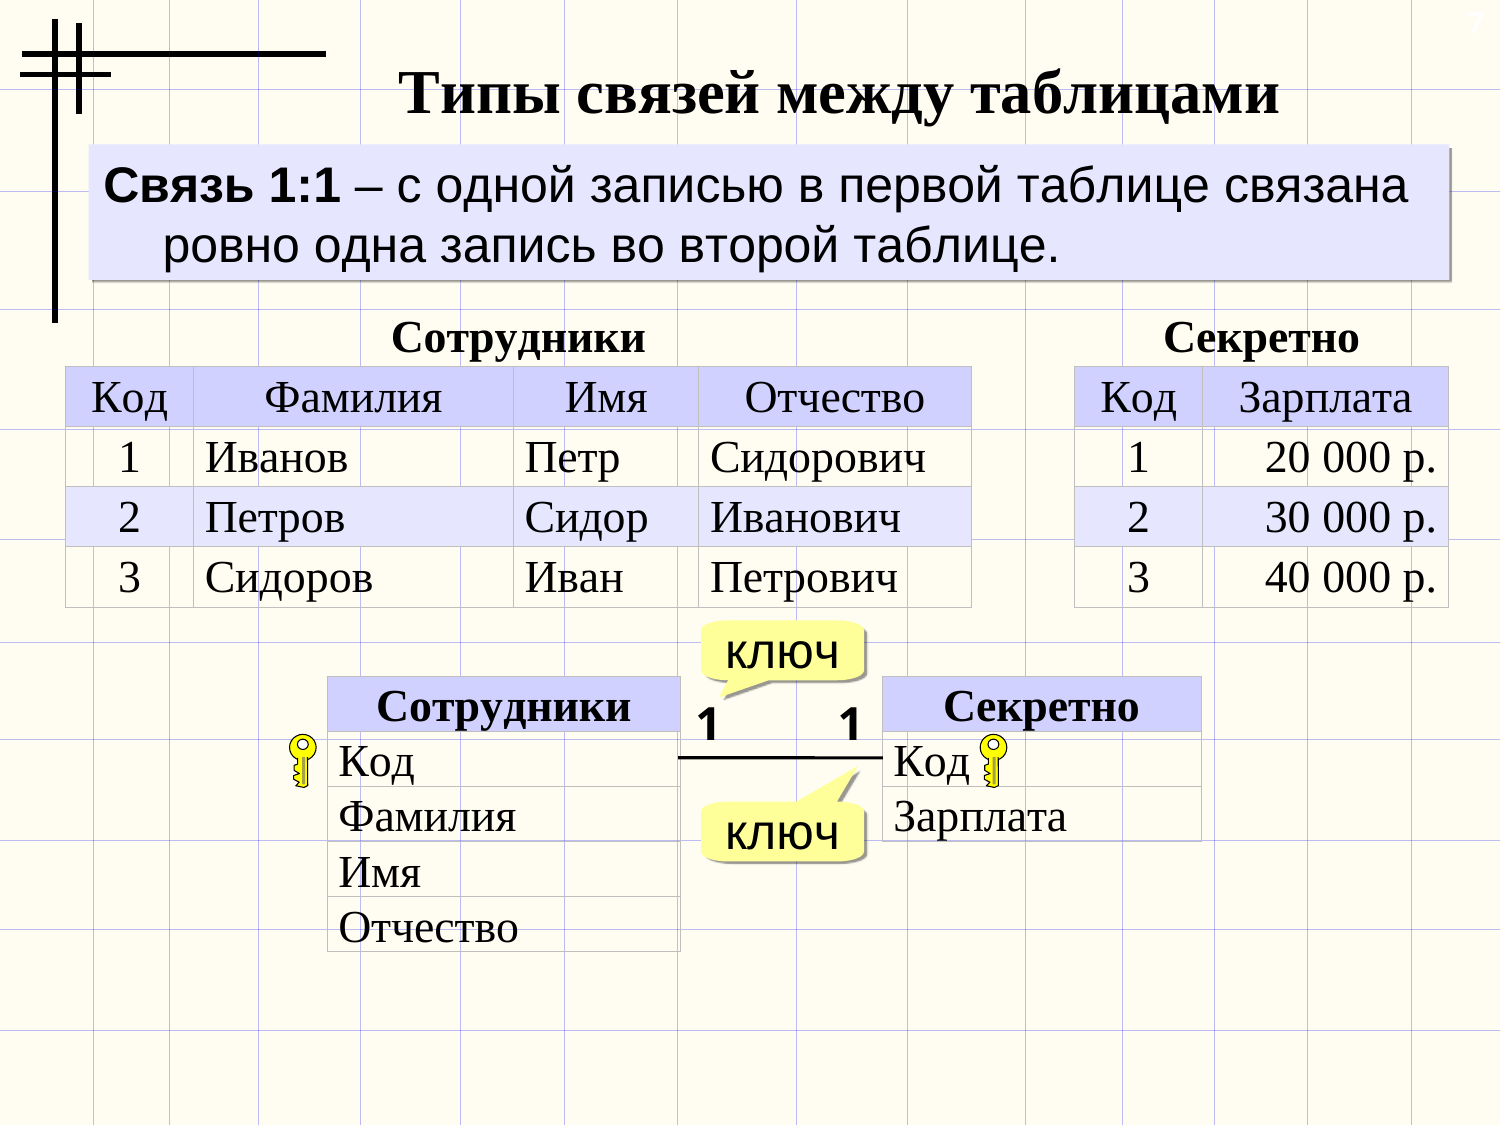

# Типы связей между таблицами
Связь 1:1 – с одной записью в первой таблице связана ровно одна запись во второй таблице.
| Сотрудники | | | | | Секретно | |
| --- | --- | --- | --- | --- | --- | --- |
| Код | Фамилия | Имя | Отчество | | Код | Зарплата |
| 1 | Иванов | Петр | Сидорович | | 1 | 20 000 р. |
| 2 | Петров | Сидор | Иванович | | 2 | 30 000 р. |
| 3 | Сидоров | Иван | Петрович | | 3 | 40 000 р. |
ключ
| Сотрудники |
| --- |
| Код |
| Фамилия |
| Имя |
| Отчество |
| Секретно |
| --- |
| Код |
| Зарплата |
1
1
ключ